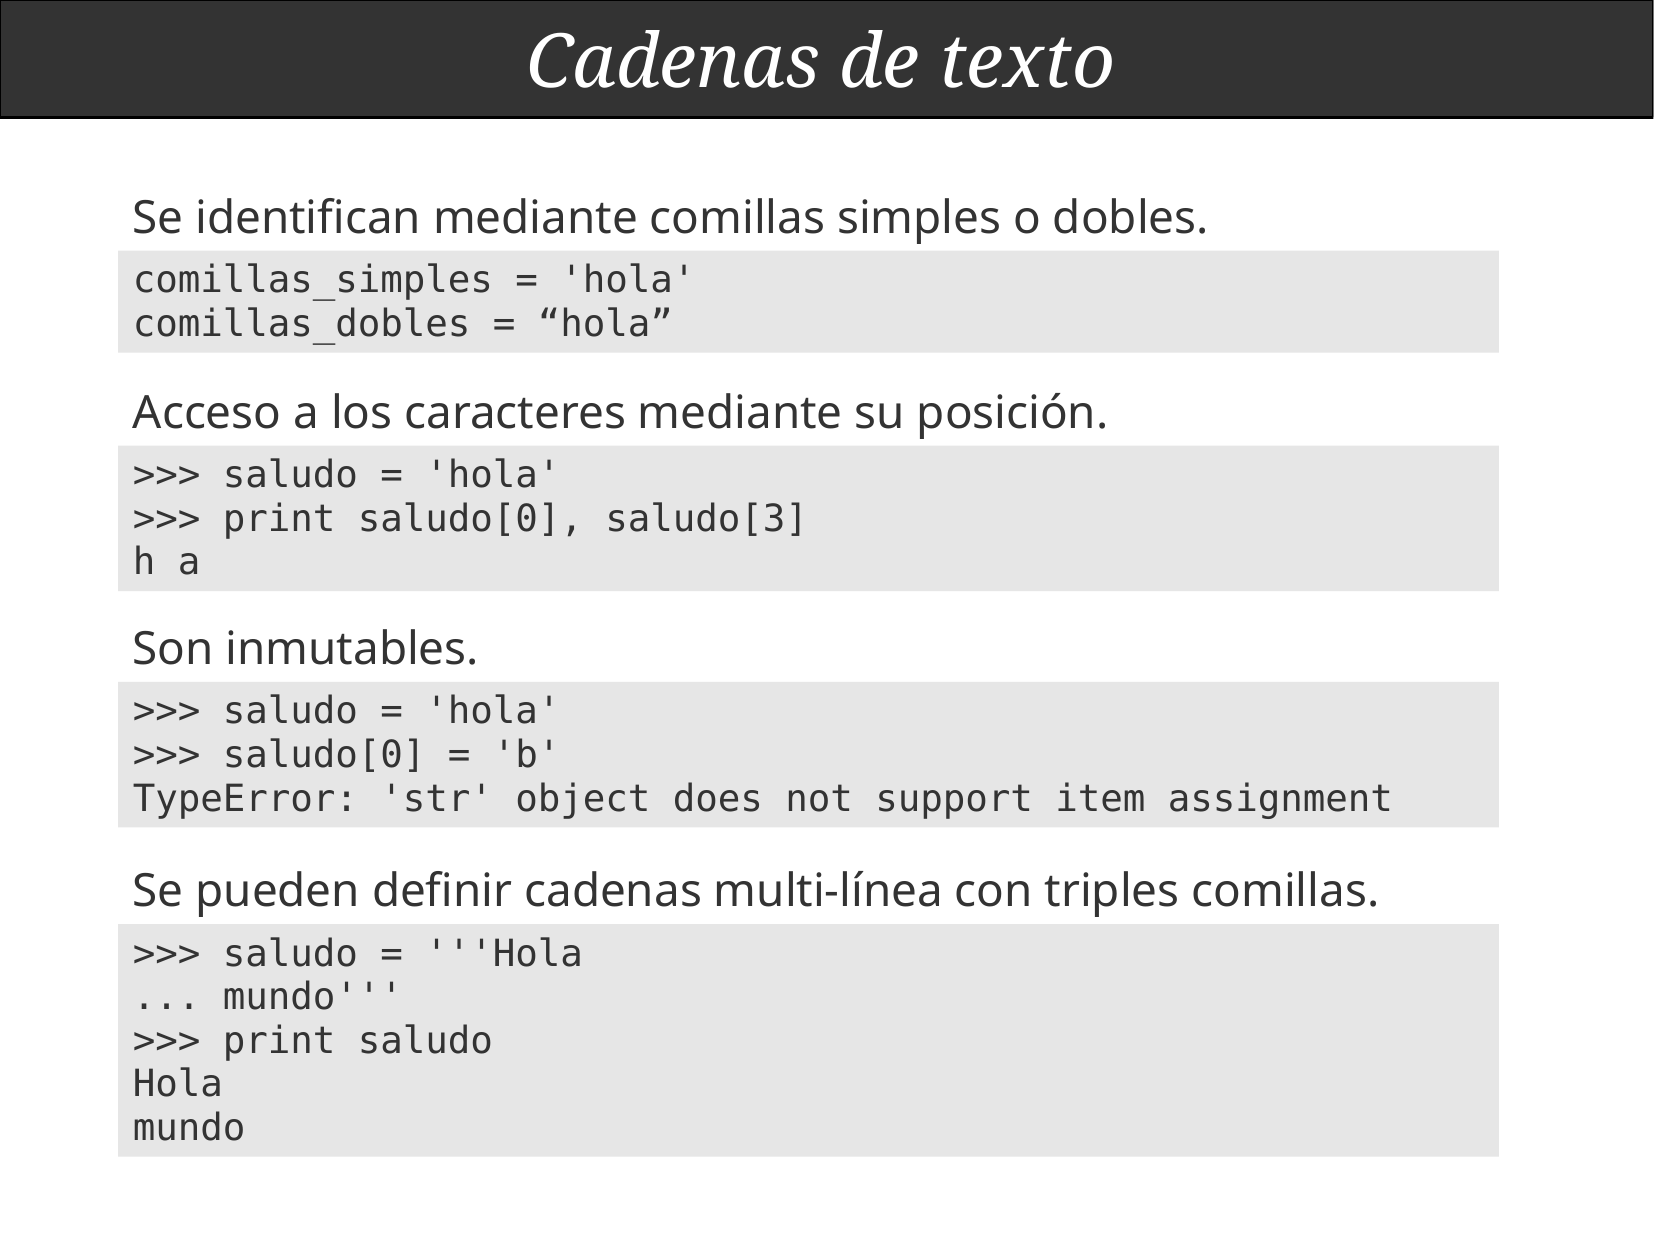

Cadenas de texto
Se identifican mediante comillas simples o dobles.
comillas_simples = 'hola'
comillas_dobles = “hola”
Acceso a los caracteres mediante su posición.
>>> saludo = 'hola'
>>> print saludo[0], saludo[3]
h a
Son inmutables.
>>> saludo = 'hola'
>>> saludo[0] = 'b'
TypeError: 'str' object does not support item assignment
Se pueden definir cadenas multi-línea con triples comillas.
>>> saludo = '''Hola
... mundo'''
>>> print saludo
Hola
mundo